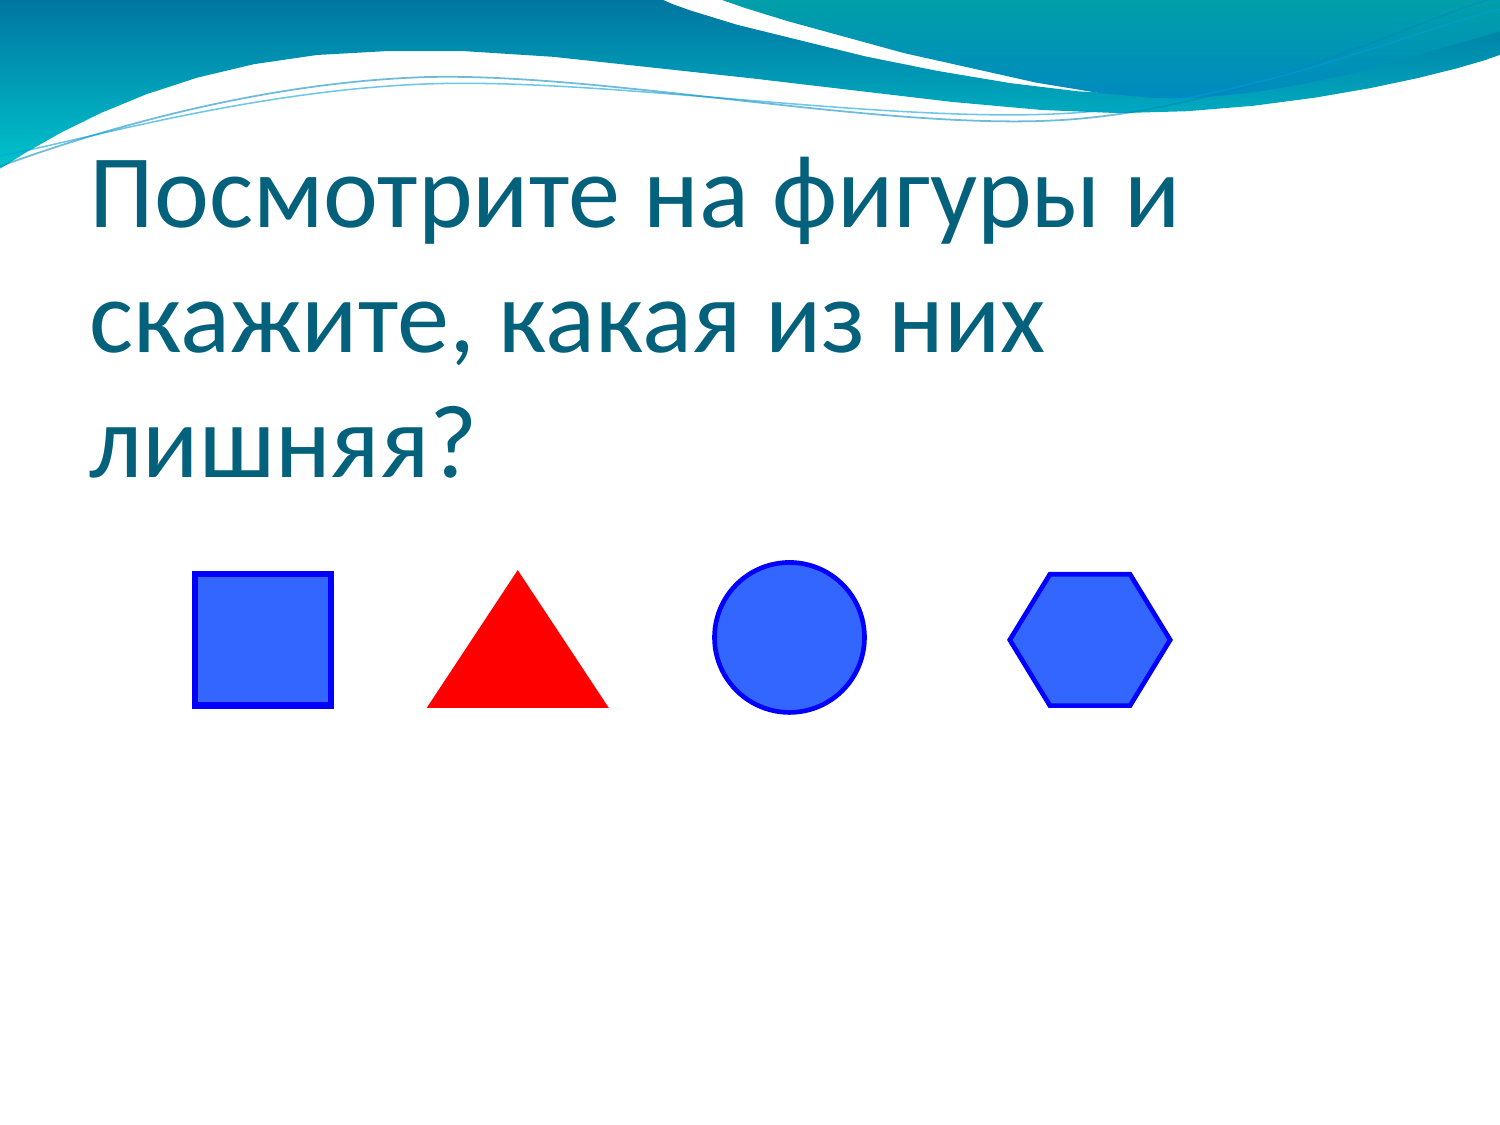

# Посмотрите на фигуры и скажите, какая из них лишняя?